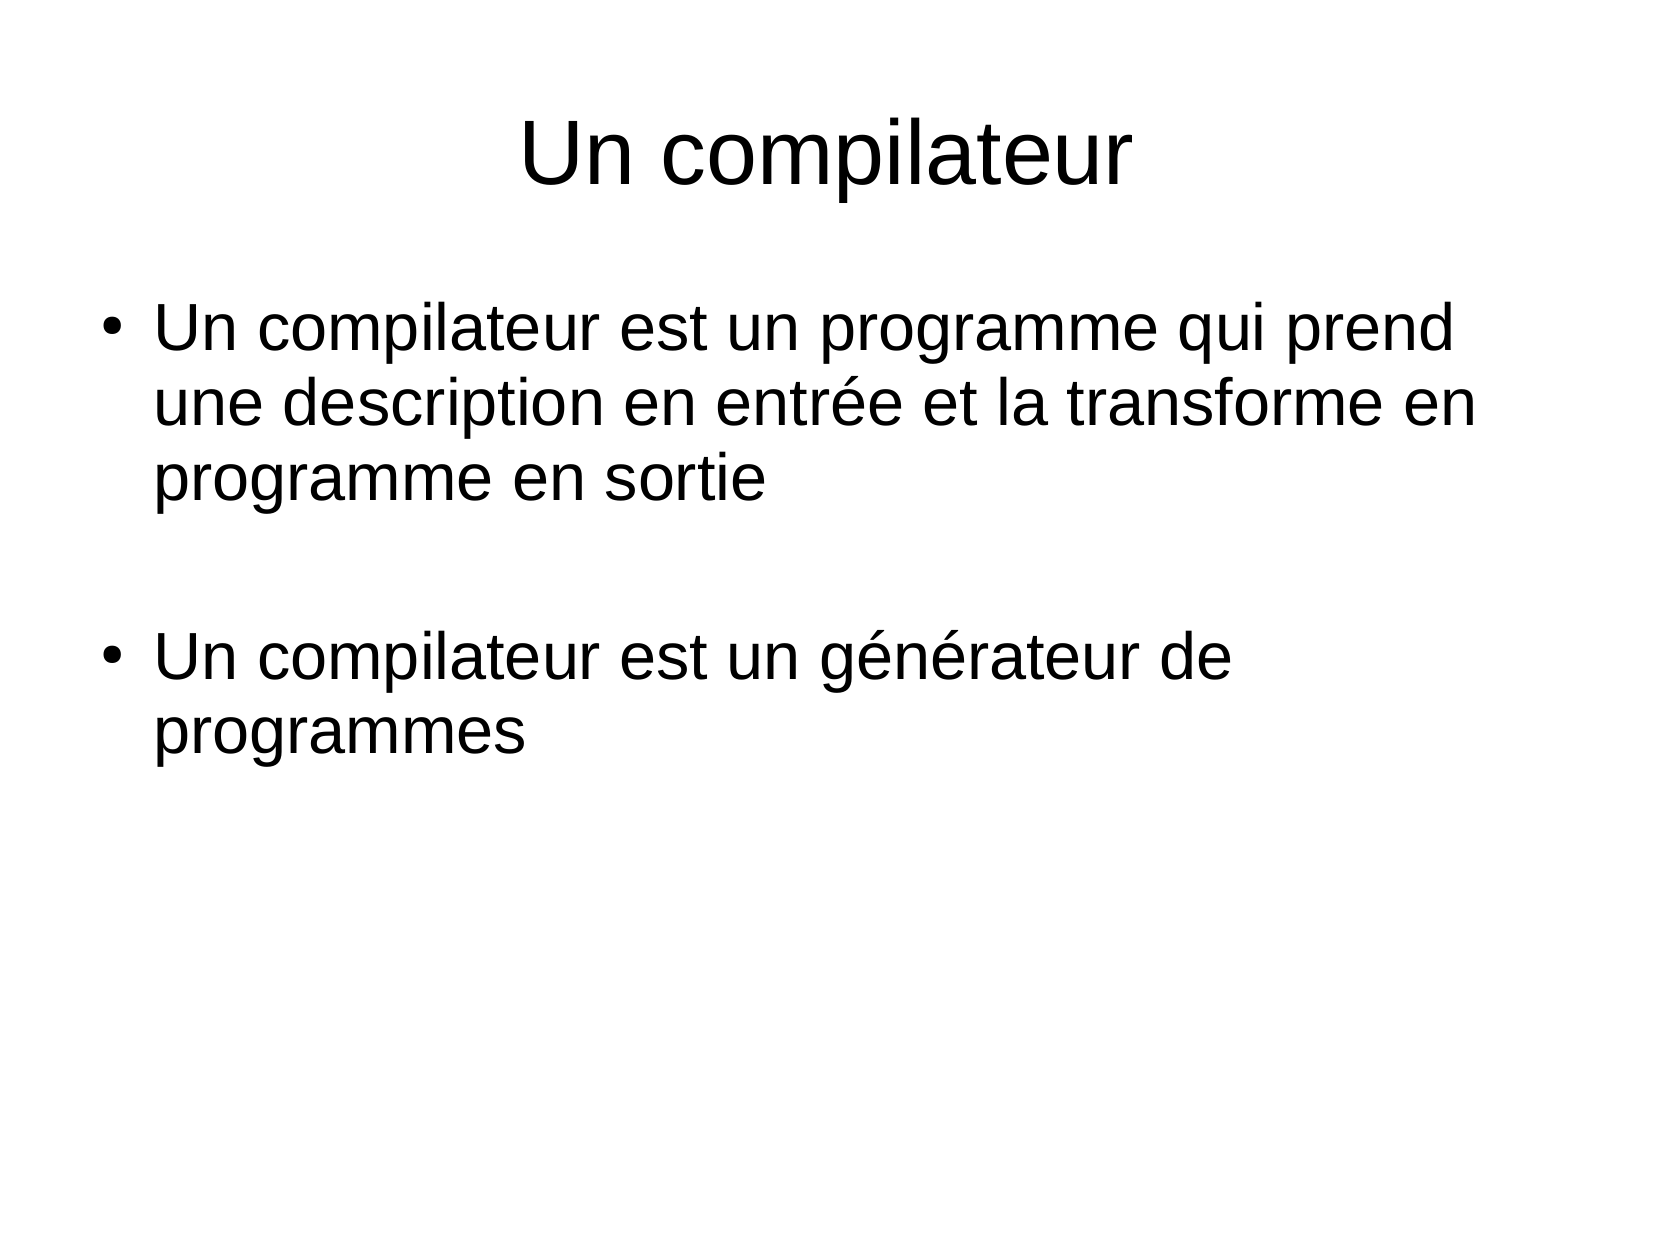

# Un compilateur
Un compilateur est un programme qui prend une description en entrée et la transforme en programme en sortie
Un compilateur est un générateur de programmes